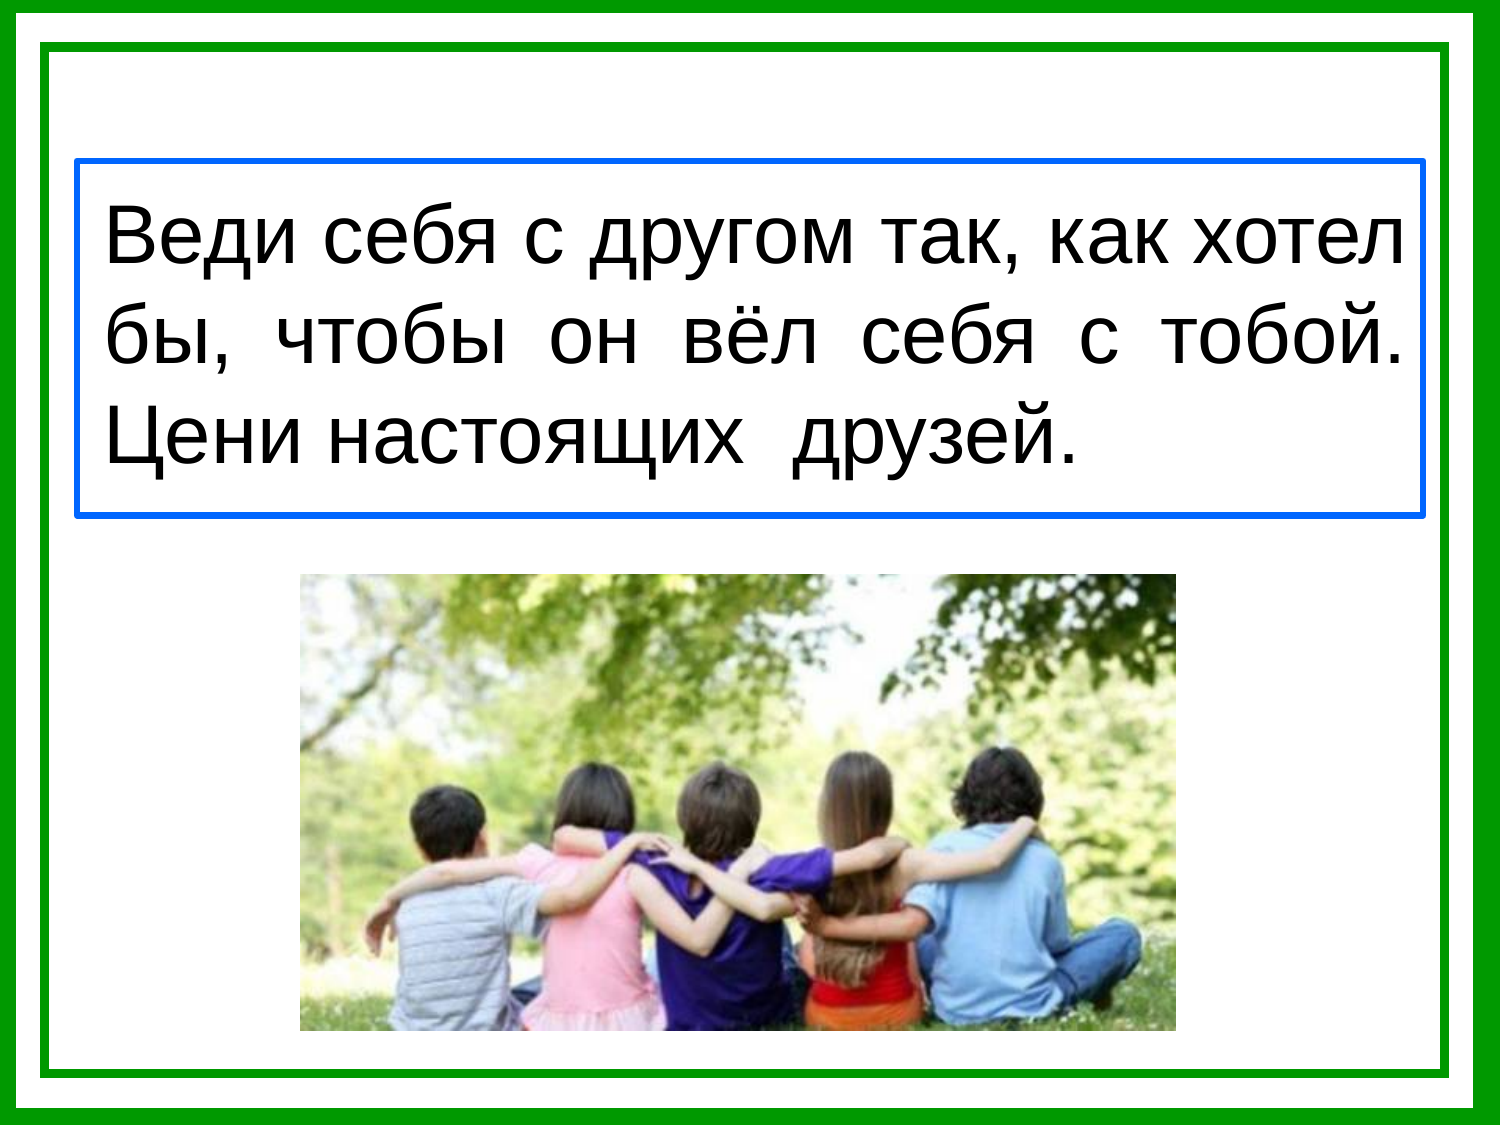

Веди себя с другом так, как хотел бы, чтобы он вёл себя с тобой. Цени настоящих друзей.